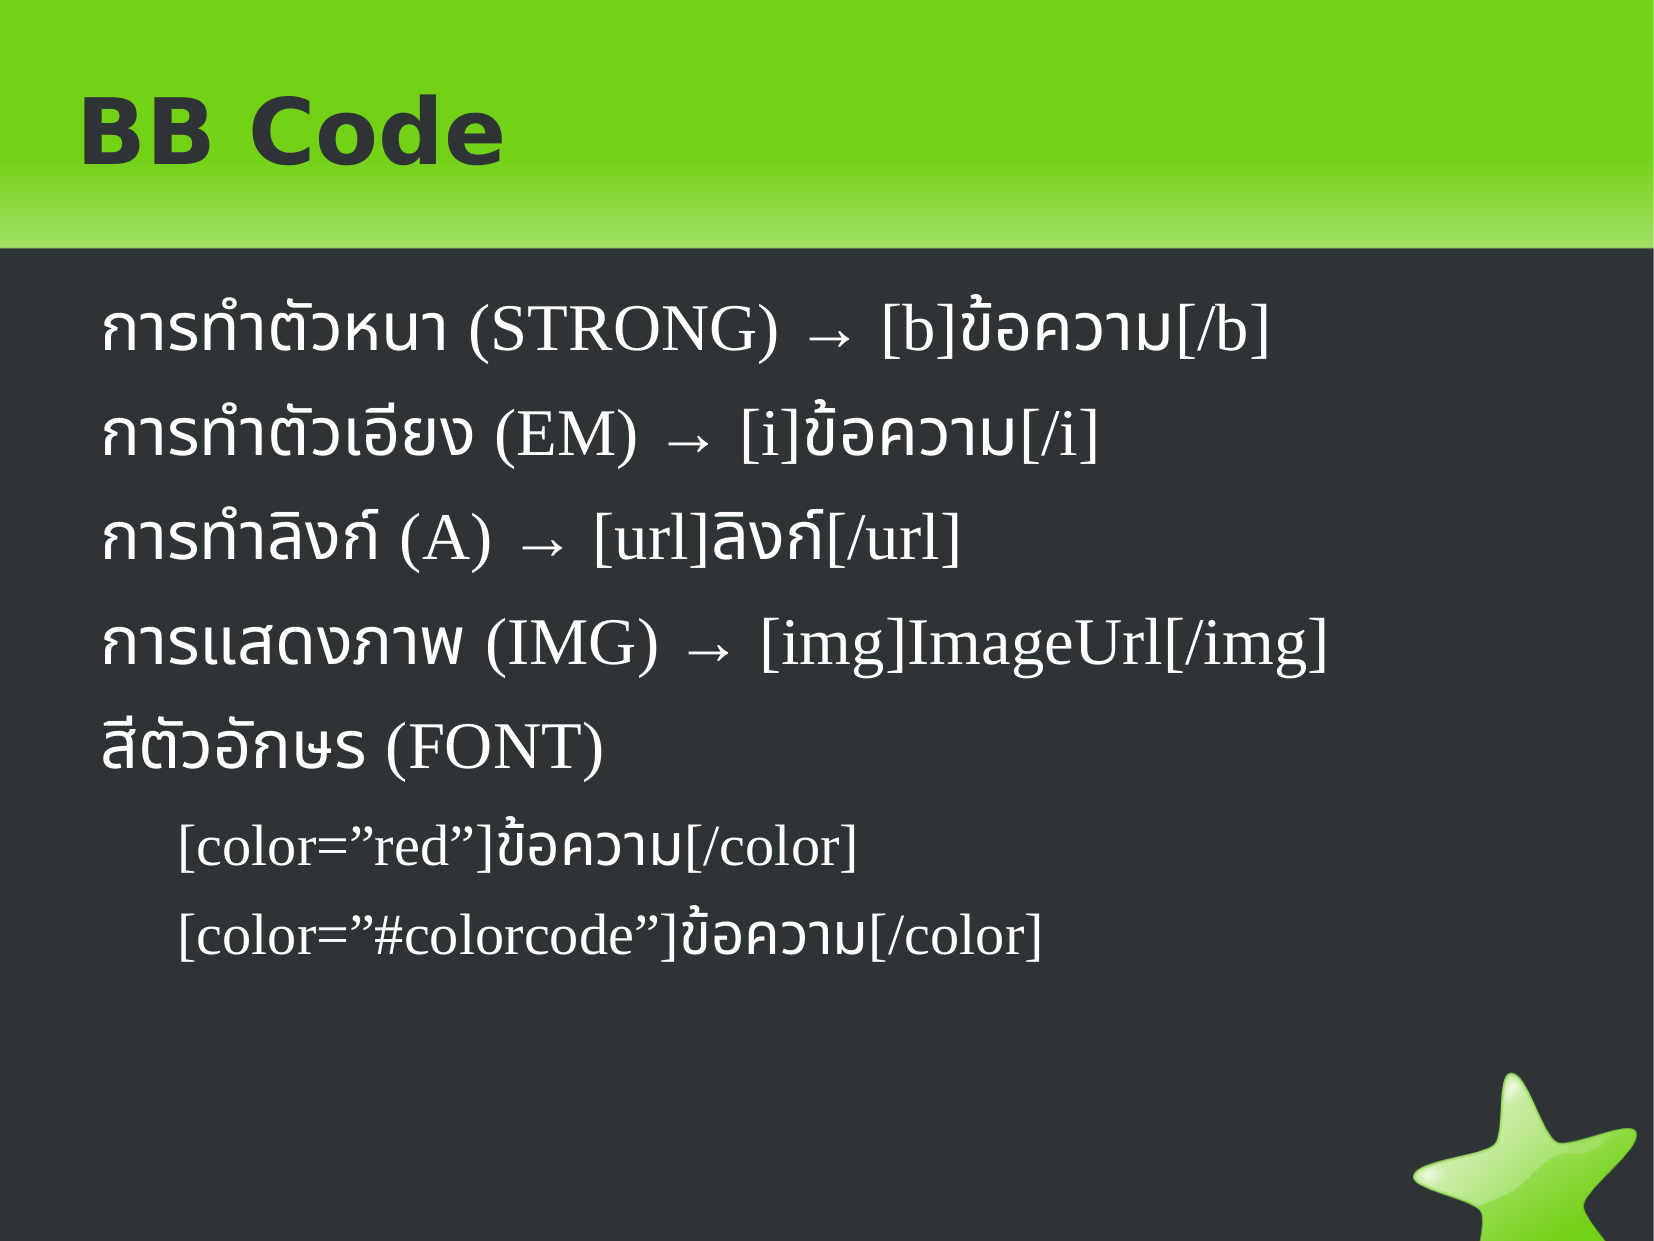

# BB Code
การทำตัวหนา (STRONG) → [b]ข้อความ[/b]
การทำตัวเอียง (EM) → [i]ข้อความ[/i]
การทำลิงก์ (A) → [url]ลิงก์[/url]
การแสดงภาพ (IMG) → [img]ImageUrl[/img]
สีตัวอักษร (FONT)
[color=”red”]ข้อความ[/color]
[color=”#colorcode”]ข้อความ[/color]